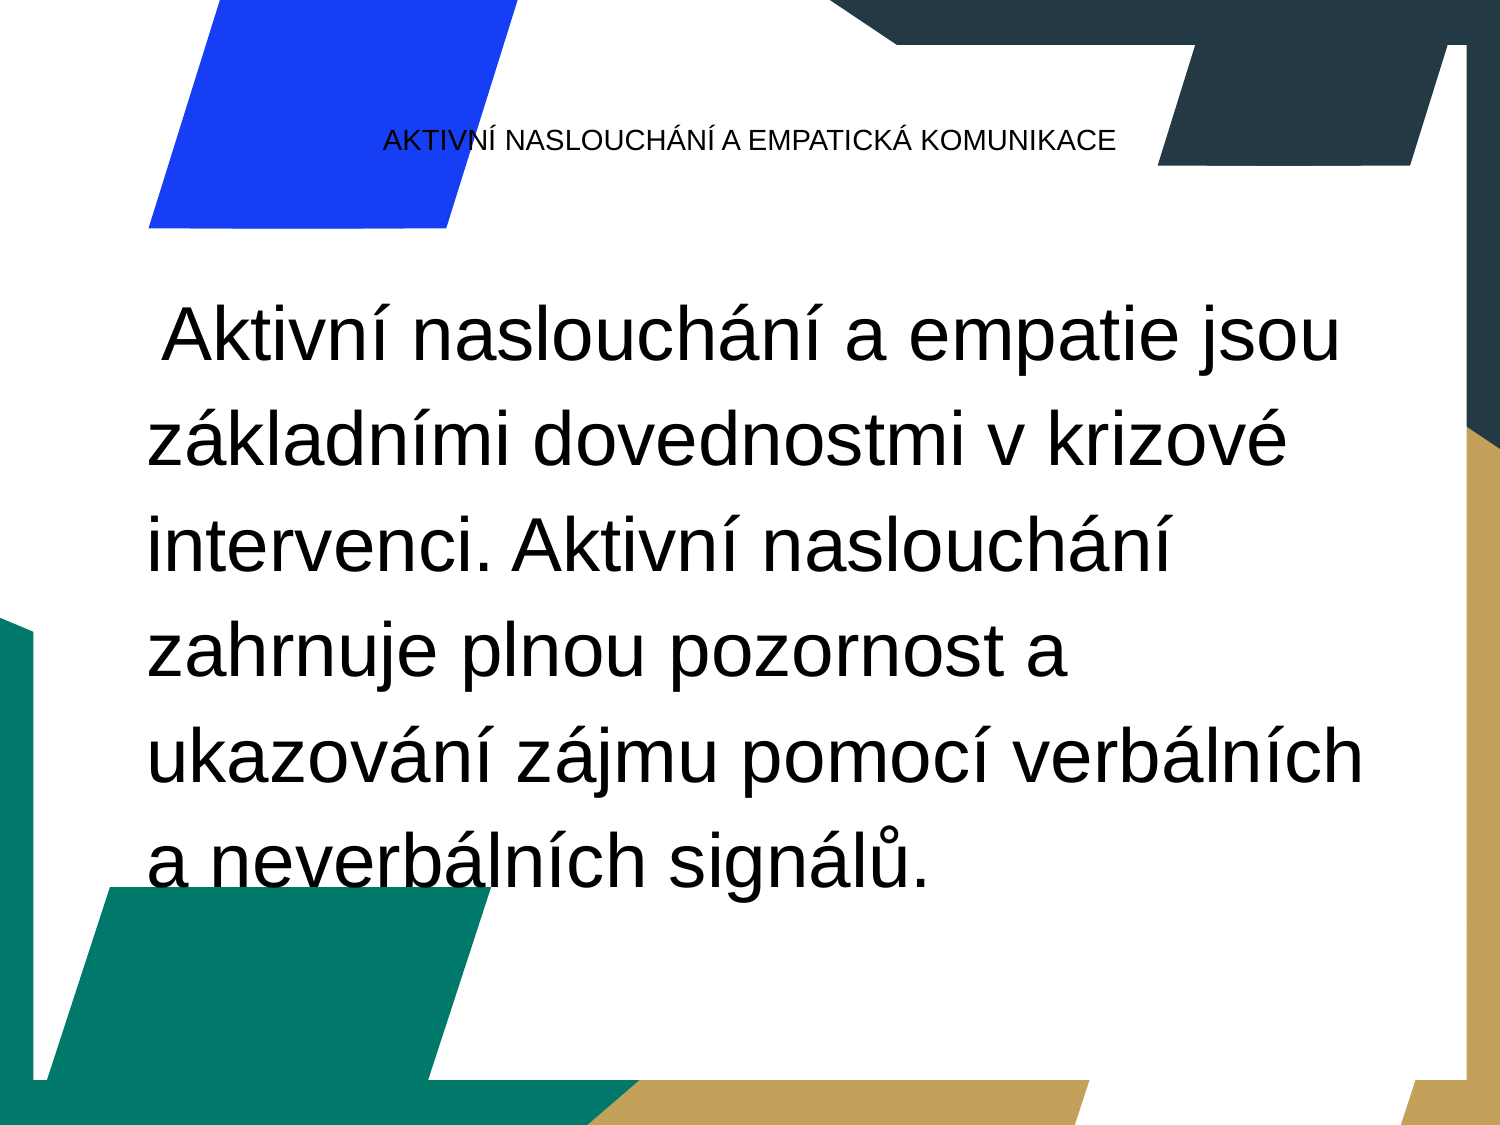

# AKTIVNÍ NASLOUCHÁNÍ A EMPATICKÁ KOMUNIKACE
Aktivní naslouchání a empatie jsou základními dovednostmi v krizové intervenci. Aktivní naslouchání zahrnuje plnou pozornost a ukazování zájmu pomocí verbálních a neverbálních signálů.
aktivita ve dvojicích - rozhovor, aktivní naslc. parafráze, shrnutí…